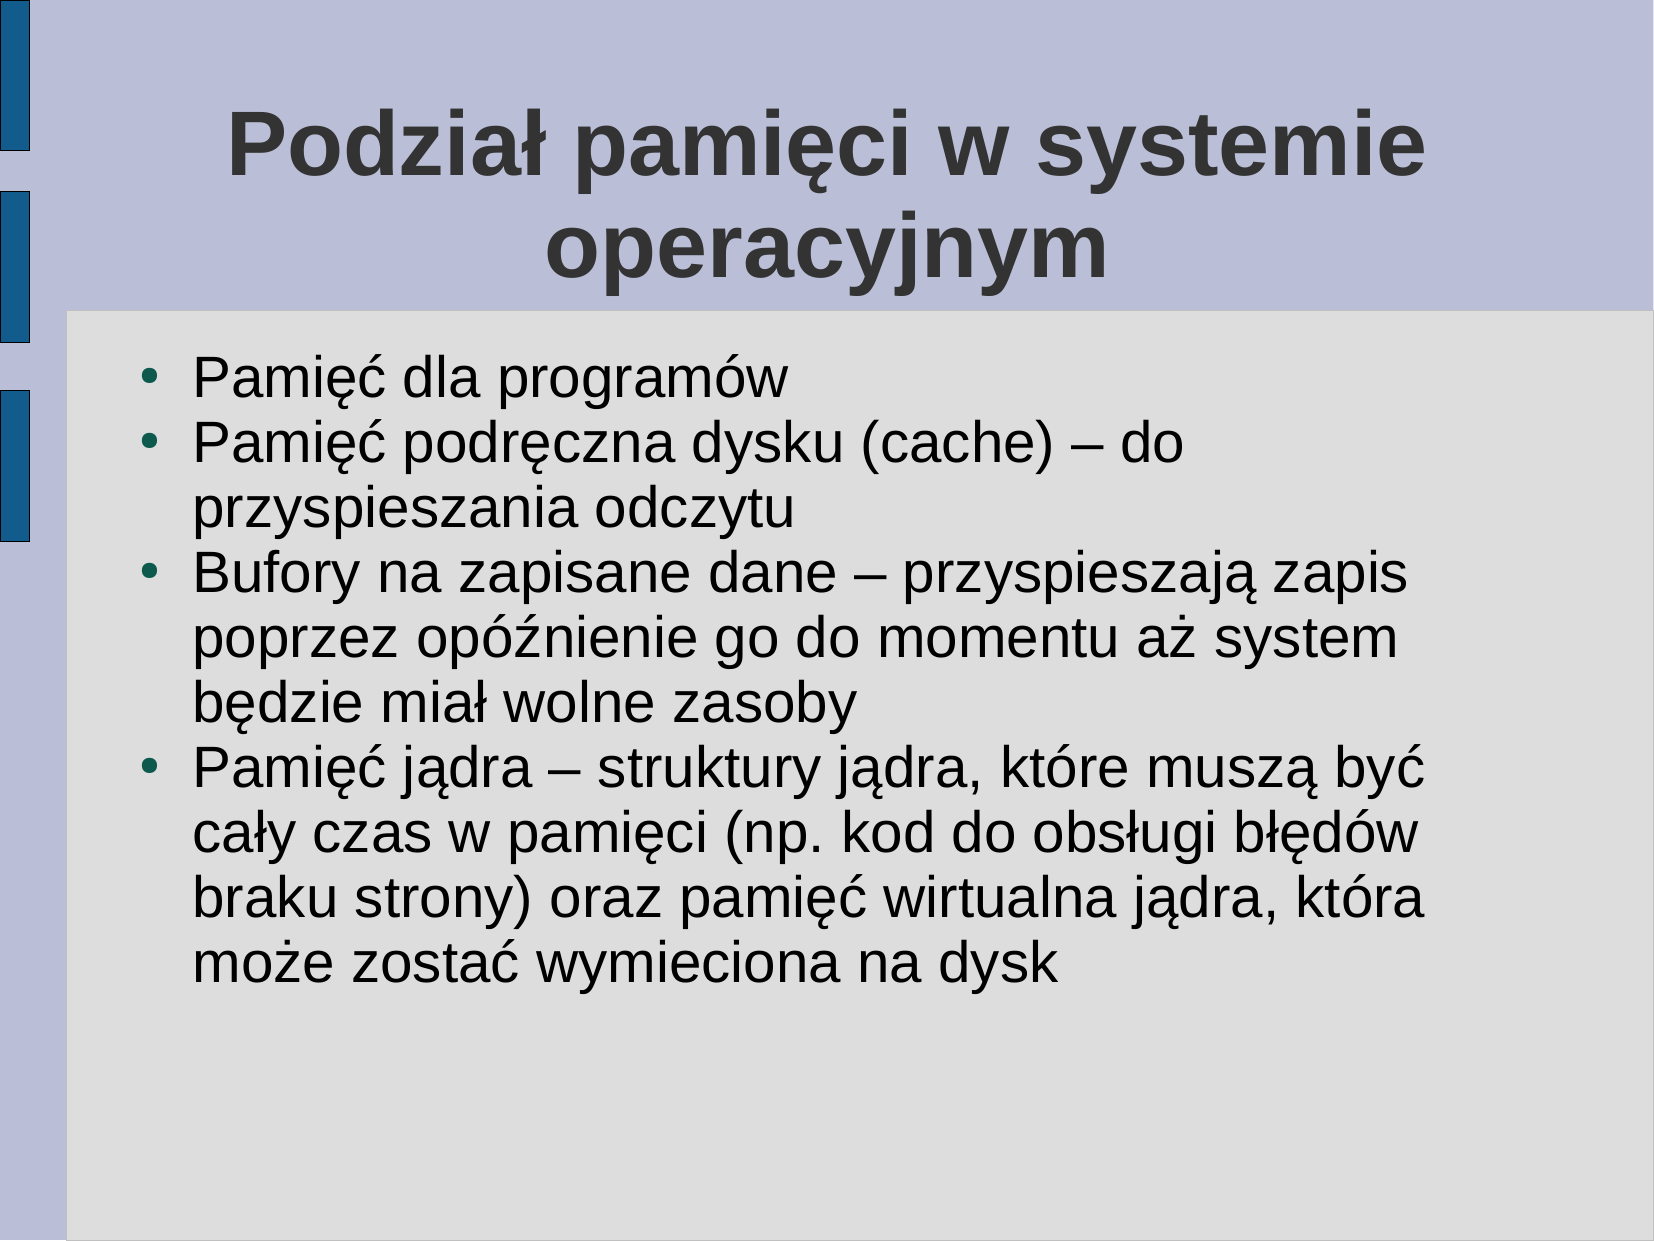

# Podział pamięci w systemie operacyjnym
Pamięć dla programów
Pamięć podręczna dysku (cache) – do przyspieszania odczytu
Bufory na zapisane dane – przyspieszają zapis poprzez opóźnienie go do momentu aż system będzie miał wolne zasoby
Pamięć jądra – struktury jądra, które muszą być cały czas w pamięci (np. kod do obsługi błędów braku strony) oraz pamięć wirtualna jądra, która może zostać wymieciona na dysk